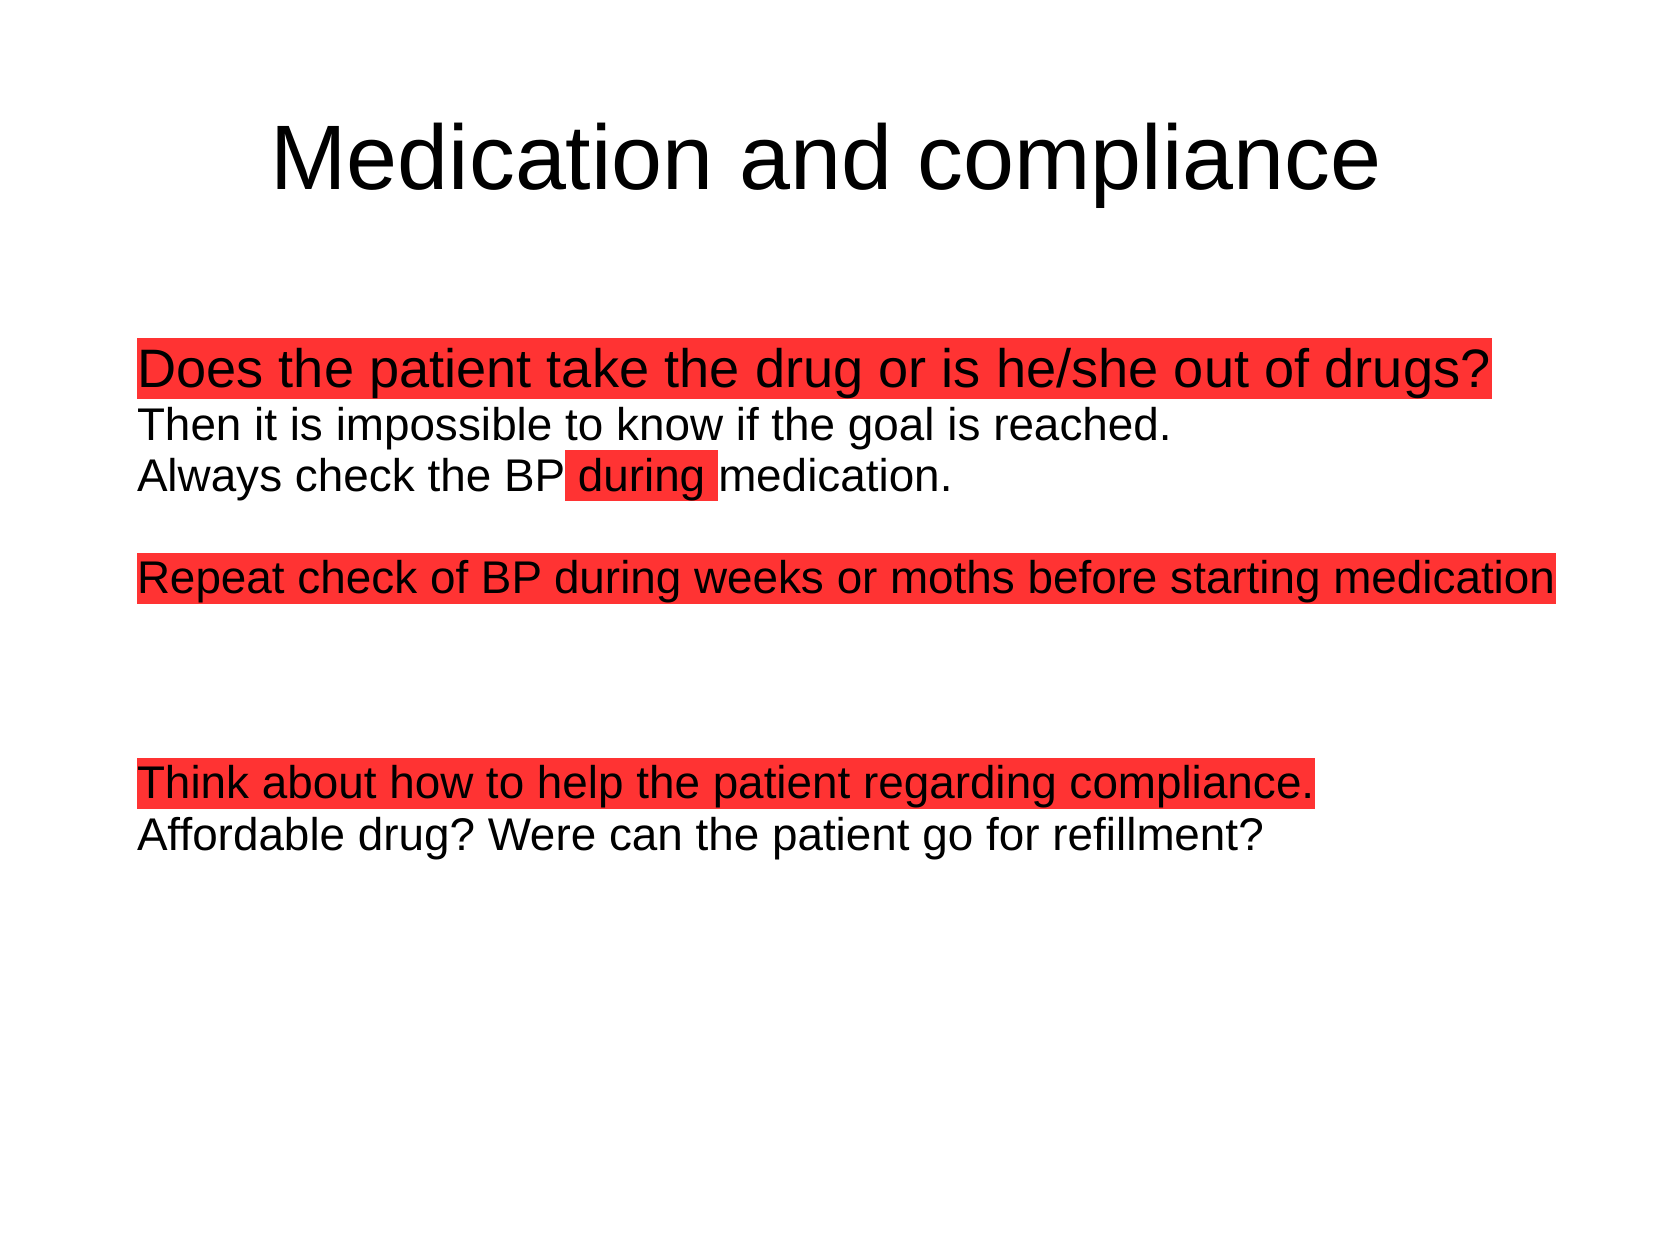

# Medication and compliance
Does the patient take the drug or is he/she out of drugs?
Then it is impossible to know if the goal is reached.
Always check the BP during medication.
Repeat check of BP during weeks or moths before starting medication
Think about how to help the patient regarding compliance.
Affordable drug? Were can the patient go for refillment?